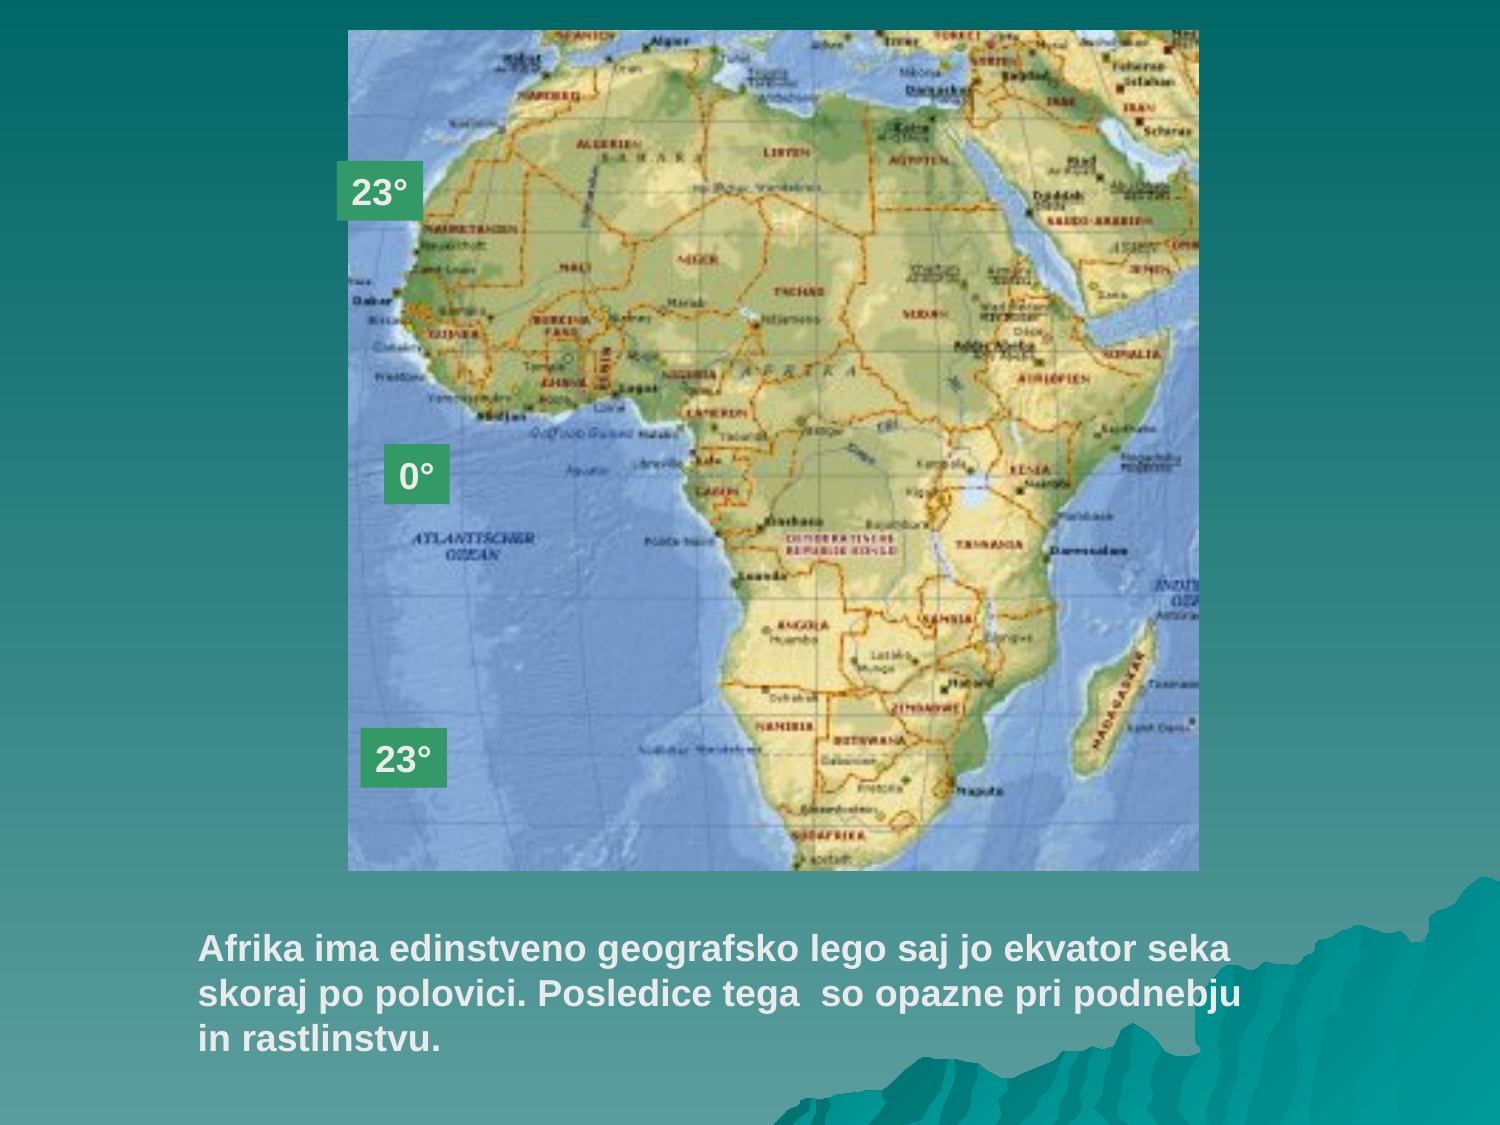

23°
0°
23°
Afrika ima edinstveno geografsko lego saj jo ekvator seka skoraj po polovici. Posledice tega so opazne pri podnebju in rastlinstvu.